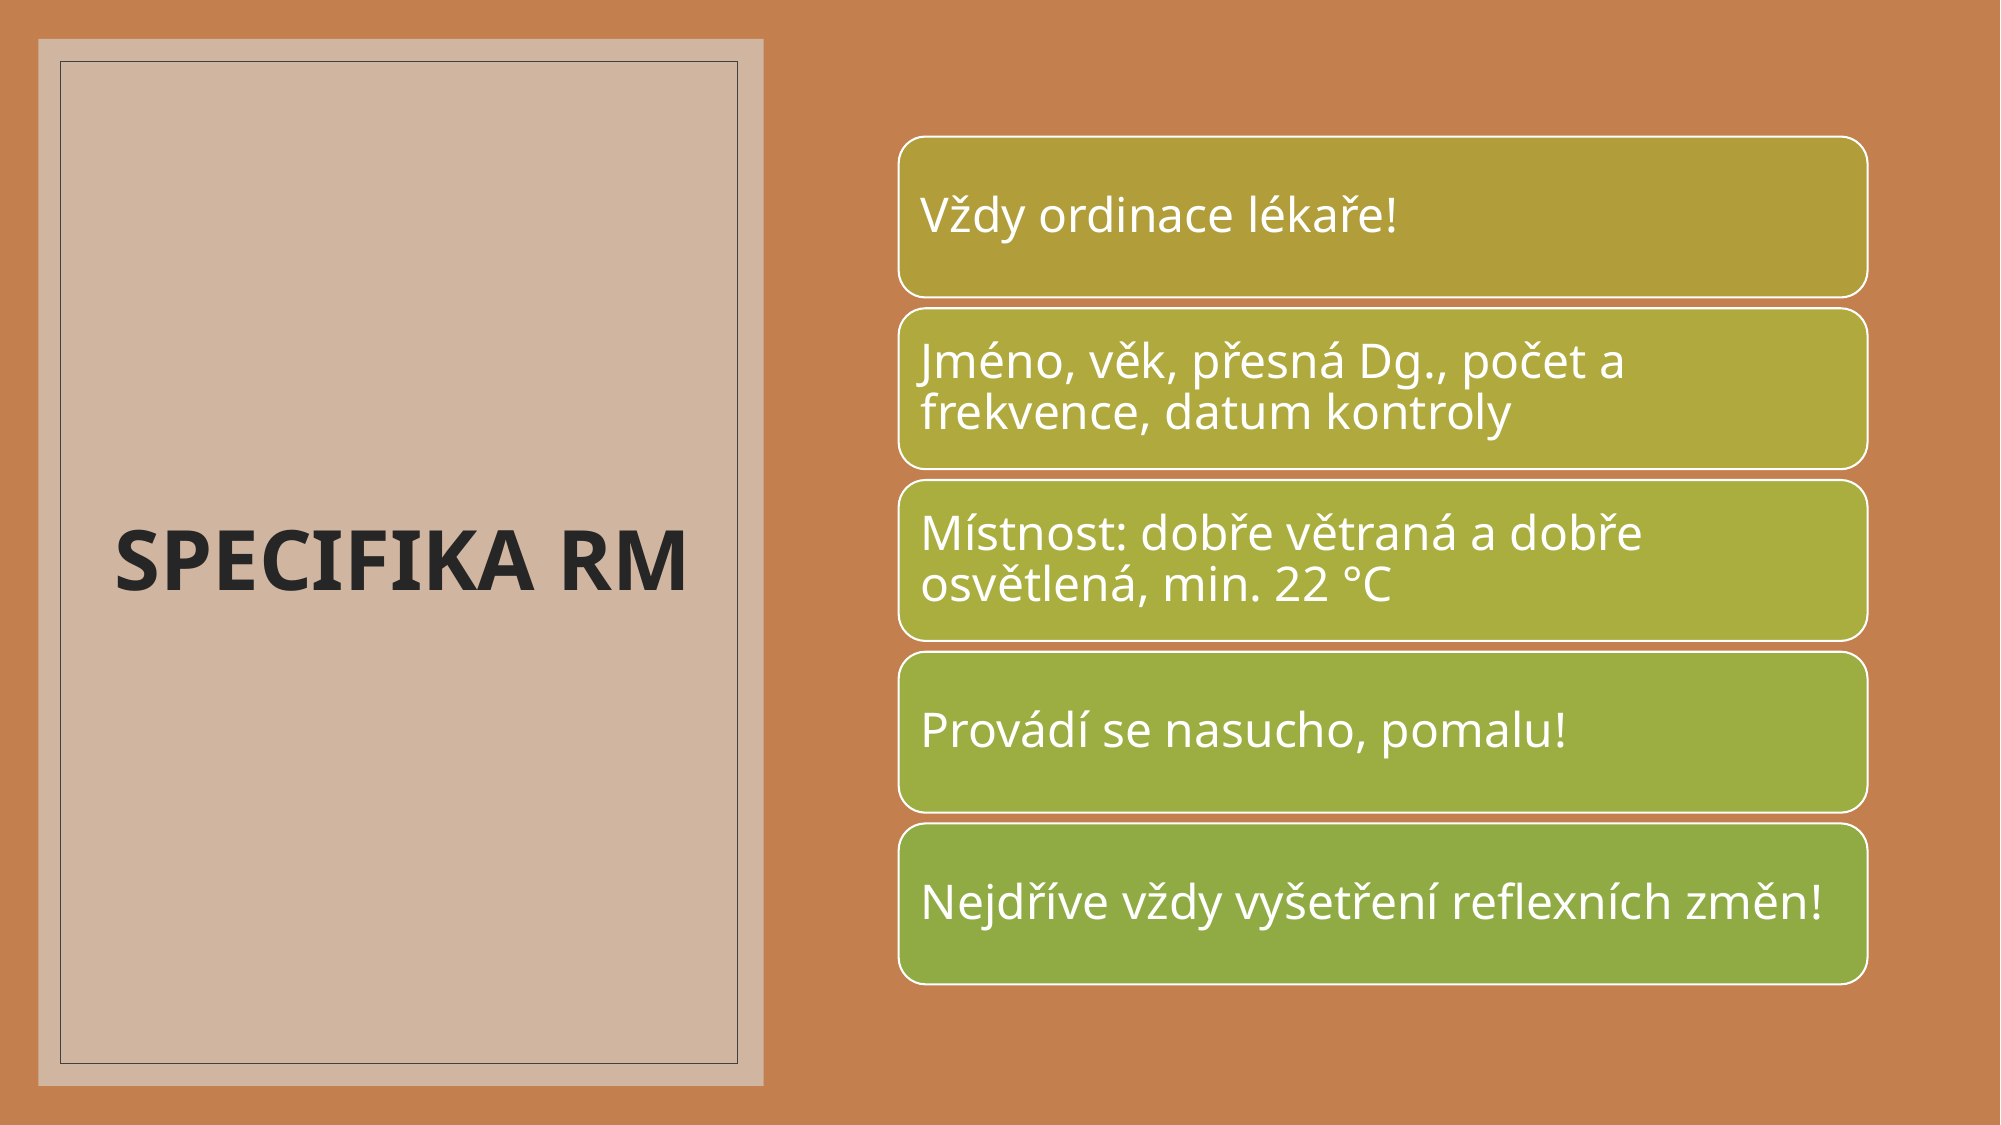

# SPECIFIKA RM
Vždy ordinace lékaře!
Jméno, věk, přesná Dg., počet a frekvence, datum kontroly
Místnost: dobře větraná a dobře osvětlená, min. 22 °C
Provádí se nasucho, pomalu!
Nejdříve vždy vyšetření reflexních změn!